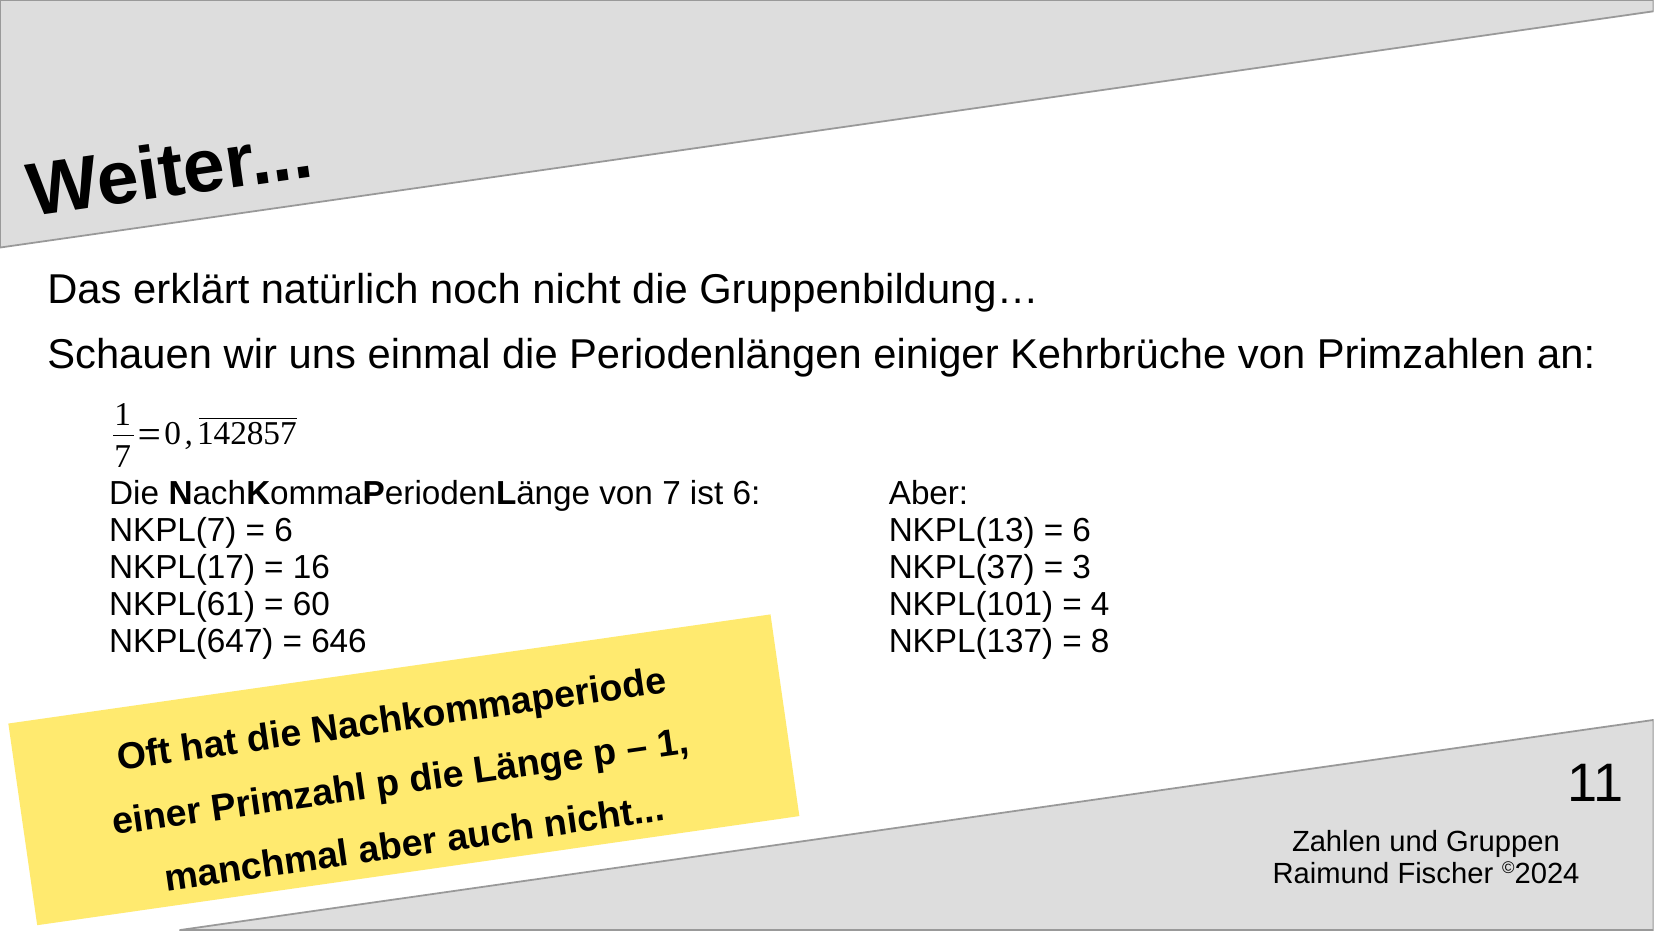

# Weiter...
Das erklärt natürlich noch nicht die Gruppenbildung…
Schauen wir uns einmal die Periodenlängen einiger Kehrbrüche von Primzahlen an:
Die NachKommaPeriodenLänge von 7 ist 6:
NKPL(7) = 6
NKPL(17) = 16
NKPL(61) = 60
NKPL(647) = 646
Aber:
NKPL(13) = 6
NKPL(37) = 3
NKPL(101) = 4
NKPL(137) = 8
Oft hat die Nachkommaperiode
einer Primzahl p die Länge p – 1,
manchmal aber auch nicht...
11